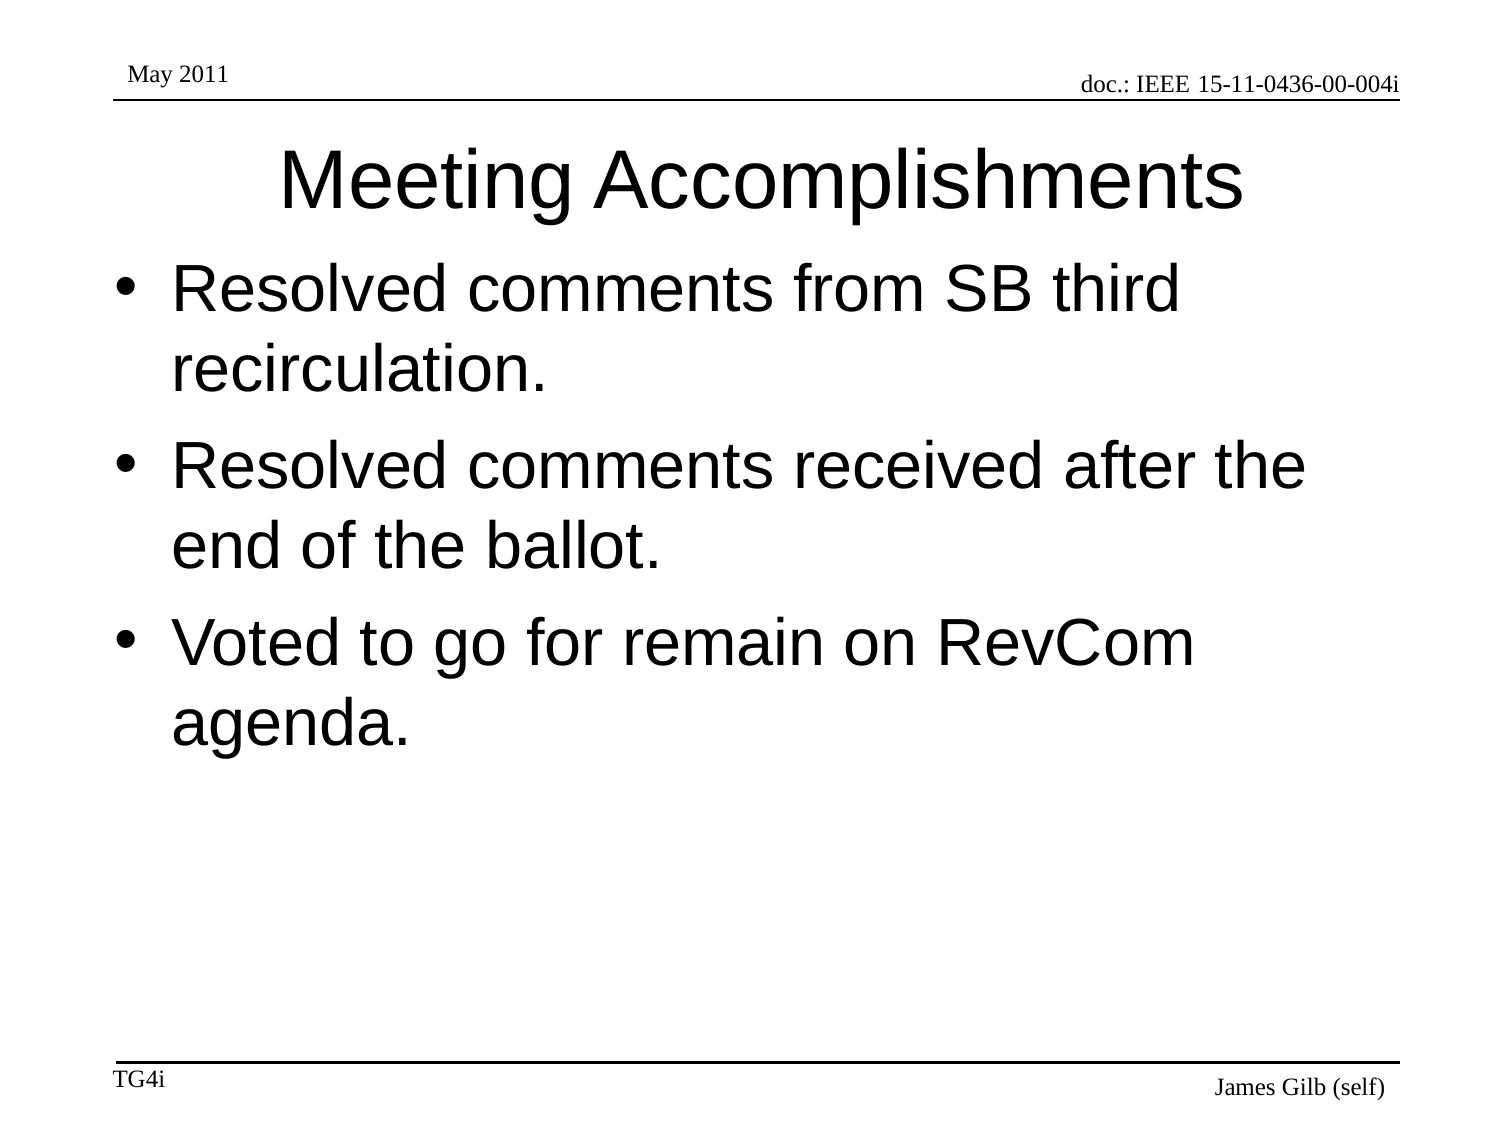

# Meeting Accomplishments
Resolved comments from SB third recirculation.
Resolved comments received after the end of the ballot.
Voted to go for remain on RevCom agenda.